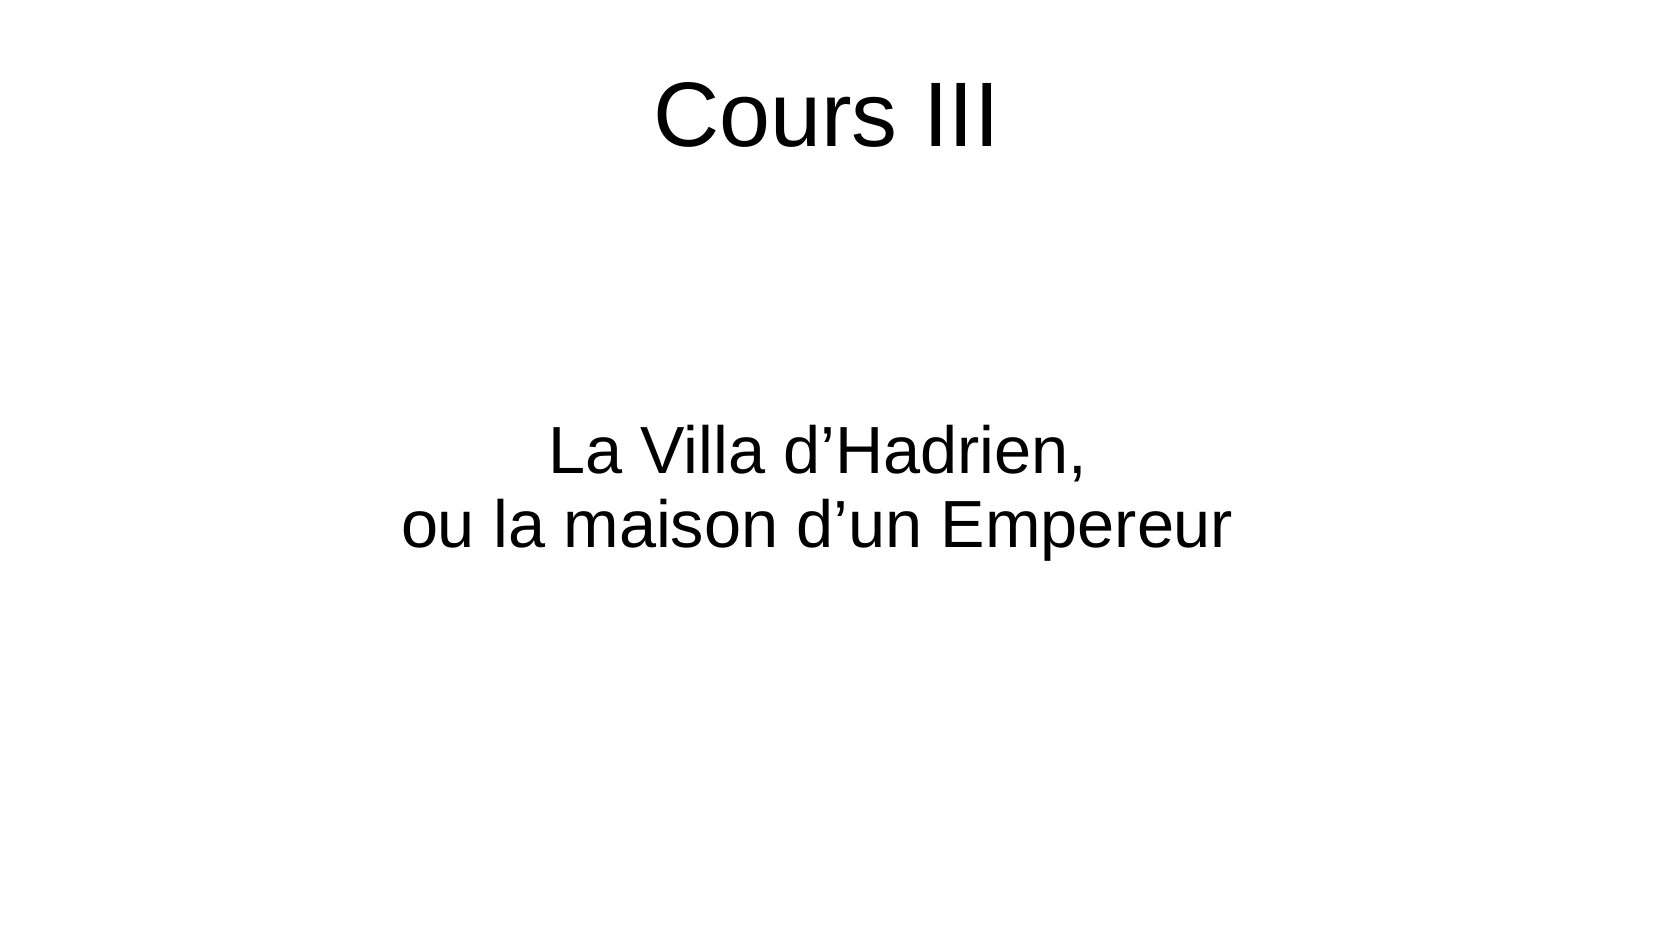

# Cours III
La Villa d’Hadrien,
ou la maison d’un Empereur